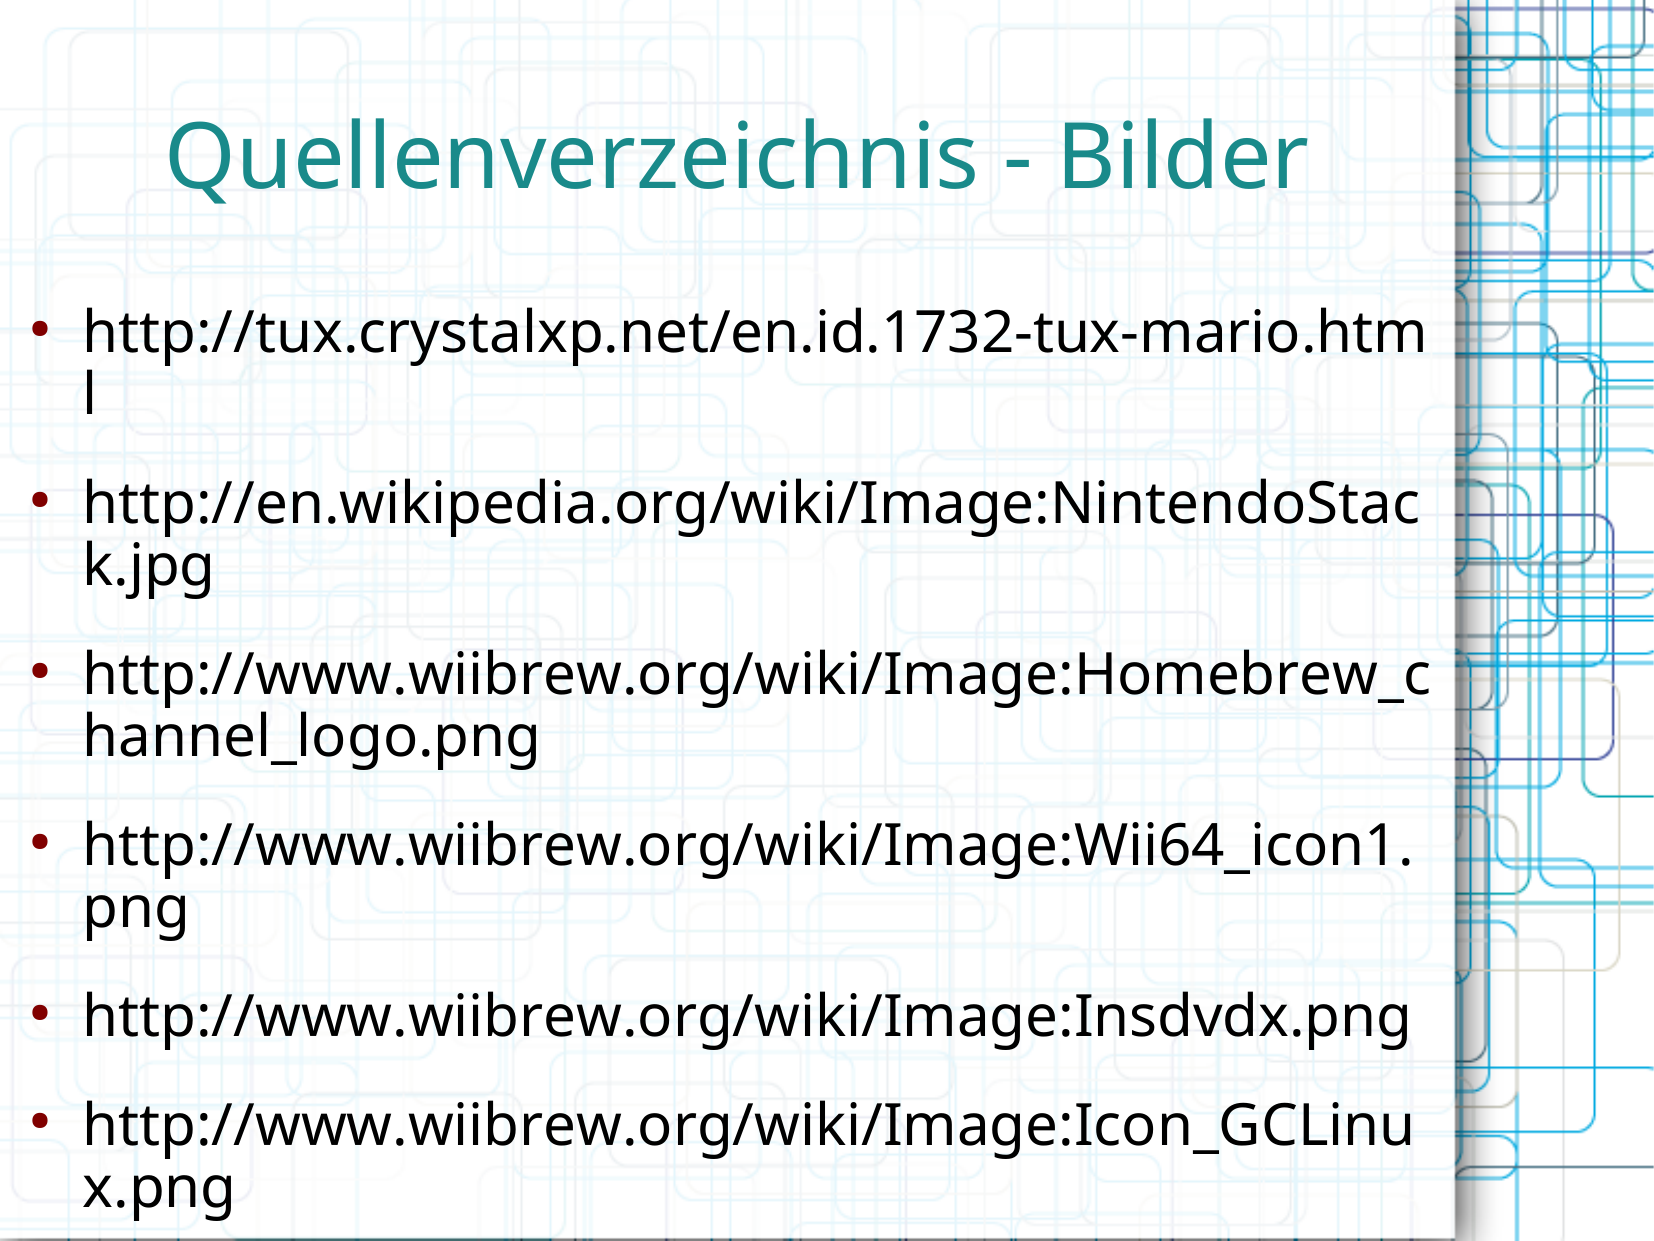

# Quellenverzeichnis - Bilder
http://tux.crystalxp.net/en.id.1732-tux-mario.html
http://en.wikipedia.org/wiki/Image:NintendoStack.jpg
http://www.wiibrew.org/wiki/Image:Homebrew_channel_logo.png
http://www.wiibrew.org/wiki/Image:Wii64_icon1.png
http://www.wiibrew.org/wiki/Image:Insdvdx.png
http://www.wiibrew.org/wiki/Image:Icon_GCLinux.png
http://www.wiibrew.org/wiki/Image:Geexbox.gif